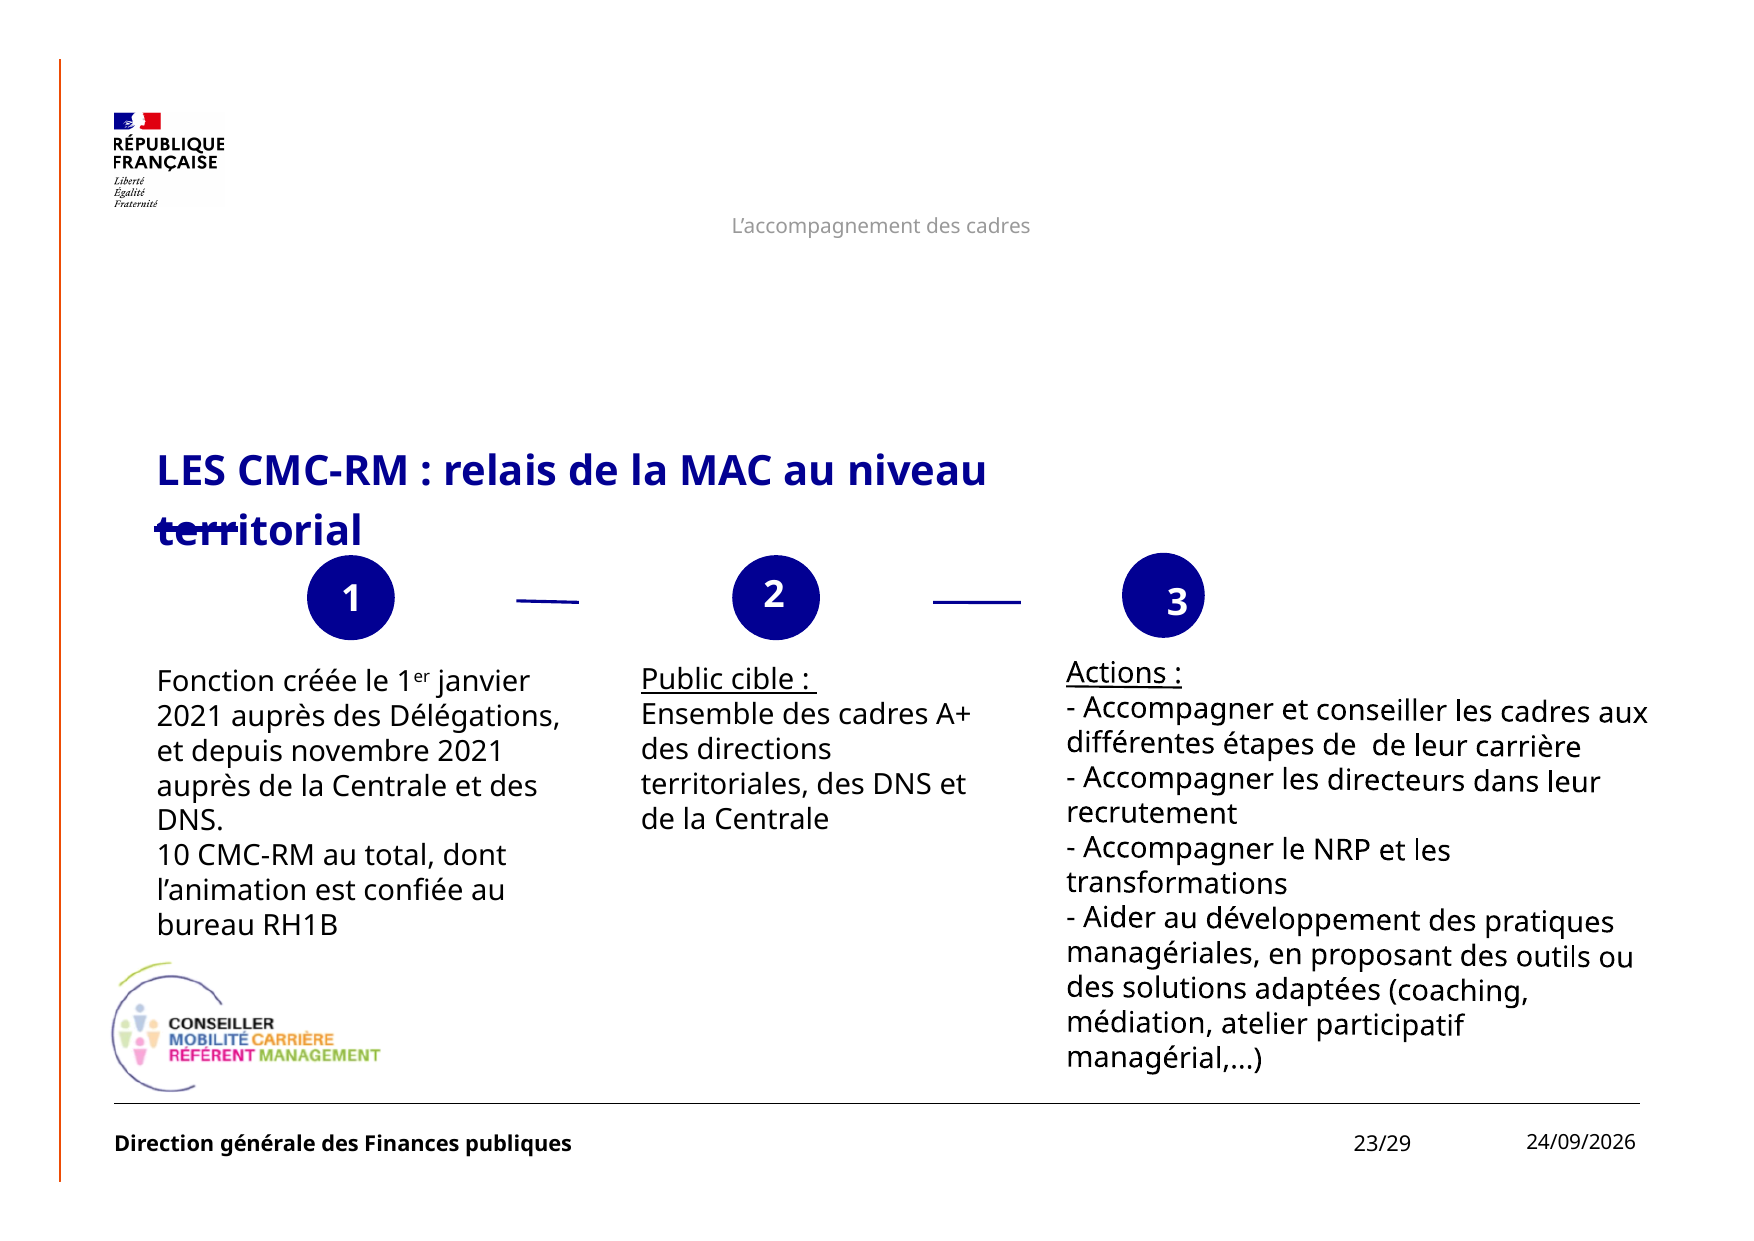

L’accompagnement des cadres
LES CMC-RM : relais de la MAC au niveau territorial
2
1
3
Actions :
- Accompagner et conseiller les cadres aux différentes étapes de de leur carrière
- Accompagner les directeurs dans leur recrutement
- Accompagner le NRP et les transformations
- Aider au développement des pratiques managériales, en proposant des outils ou des solutions adaptées (coaching, médiation, atelier participatif managérial,...)
Public cible :
Ensemble des cadres A+ des directions territoriales, des DNS et de la Centrale
Fonction créée le 1er janvier 2021 auprès des Délégations, et depuis novembre 2021 auprès de la Centrale et des DNS.
10 CMC-RM au total, dont l’animation est confiée au bureau RH1B